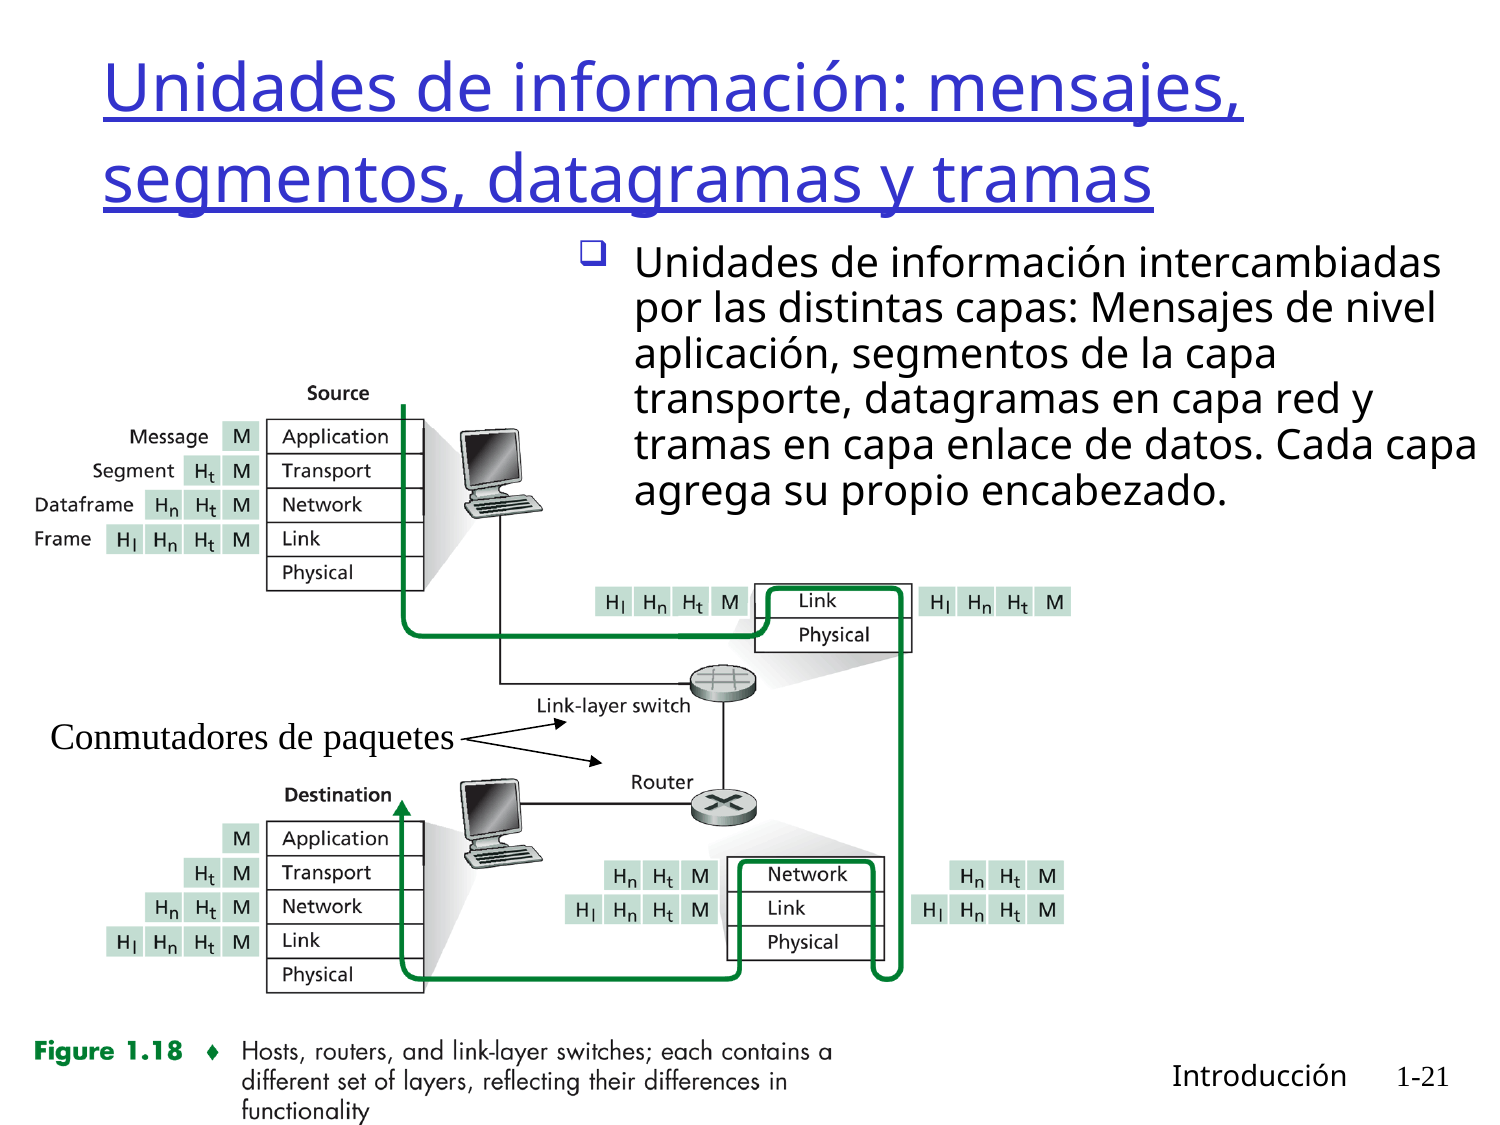

# Unidades de información: mensajes, segmentos, datagramas y tramas
Unidades de información intercambiadas por las distintas capas: Mensajes de nivel aplicación, segmentos de la capa transporte, datagramas en capa red y tramas en capa enlace de datos. Cada capa agrega su propio encabezado.
Conmutadores de paquetes
 Introducción